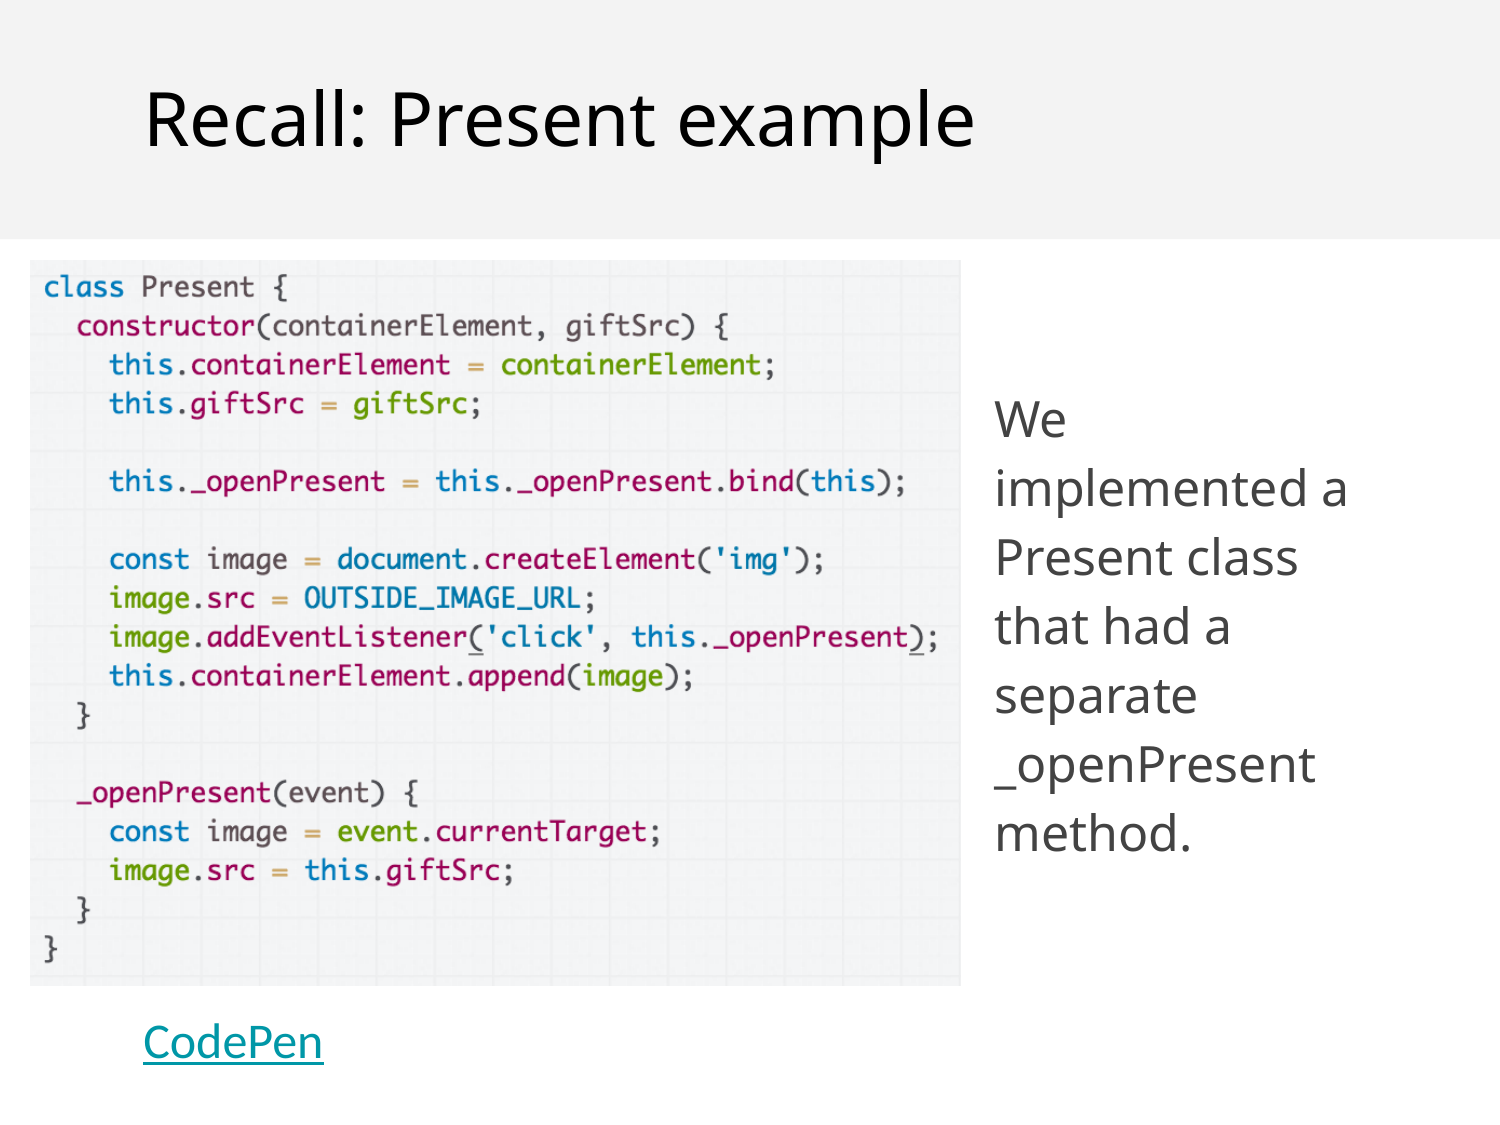

# Recall: Present example
We implemented a Present class that had a separate _openPresent method.
CodePen